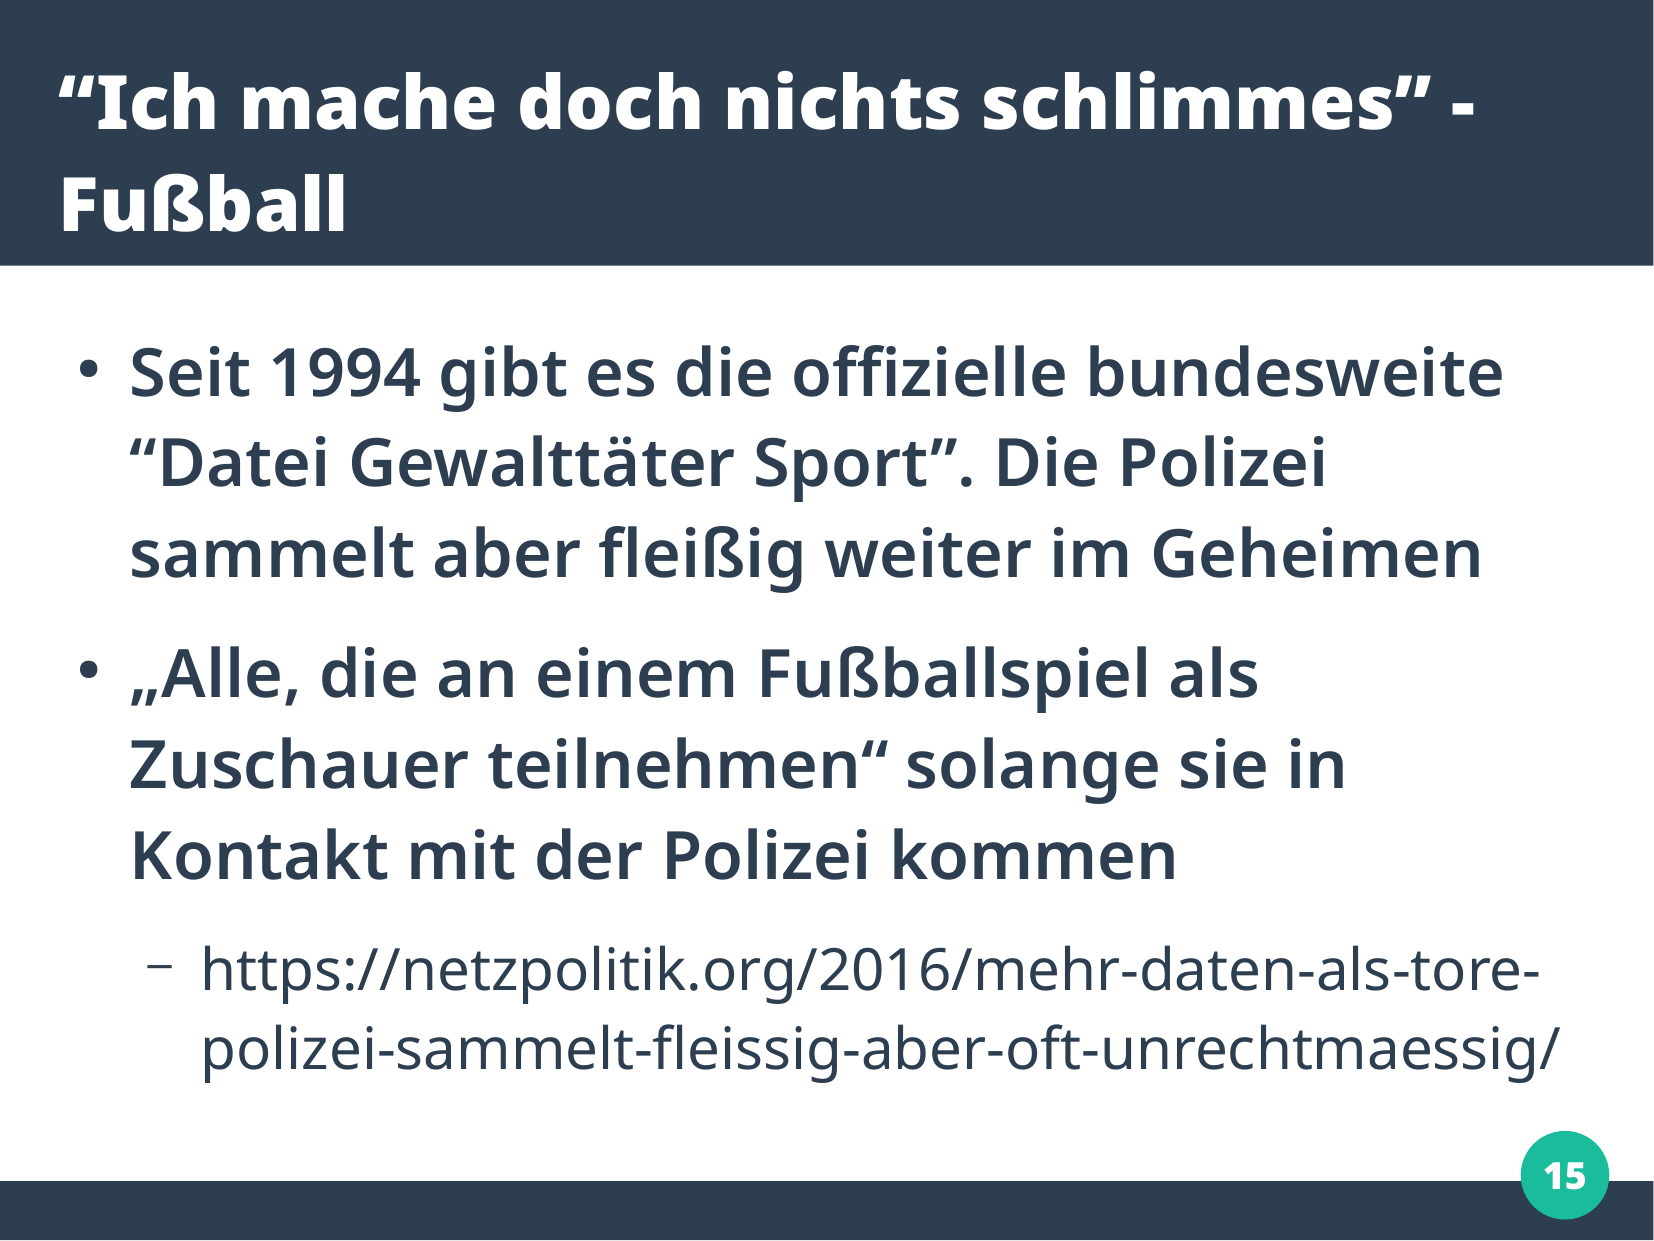

# “Ich mache doch nichts schlimmes” - Fußball
Seit 1994 gibt es die offizielle bundesweite “Datei Gewalttäter Sport”. Die Polizei sammelt aber fleißig weiter im Geheimen
„Alle, die an einem Fußballspiel als Zuschauer teilnehmen“ solange sie in Kontakt mit der Polizei kommen
https://netzpolitik.org/2016/mehr-daten-als-tore-polizei-sammelt-fleissig-aber-oft-unrechtmaessig/
15